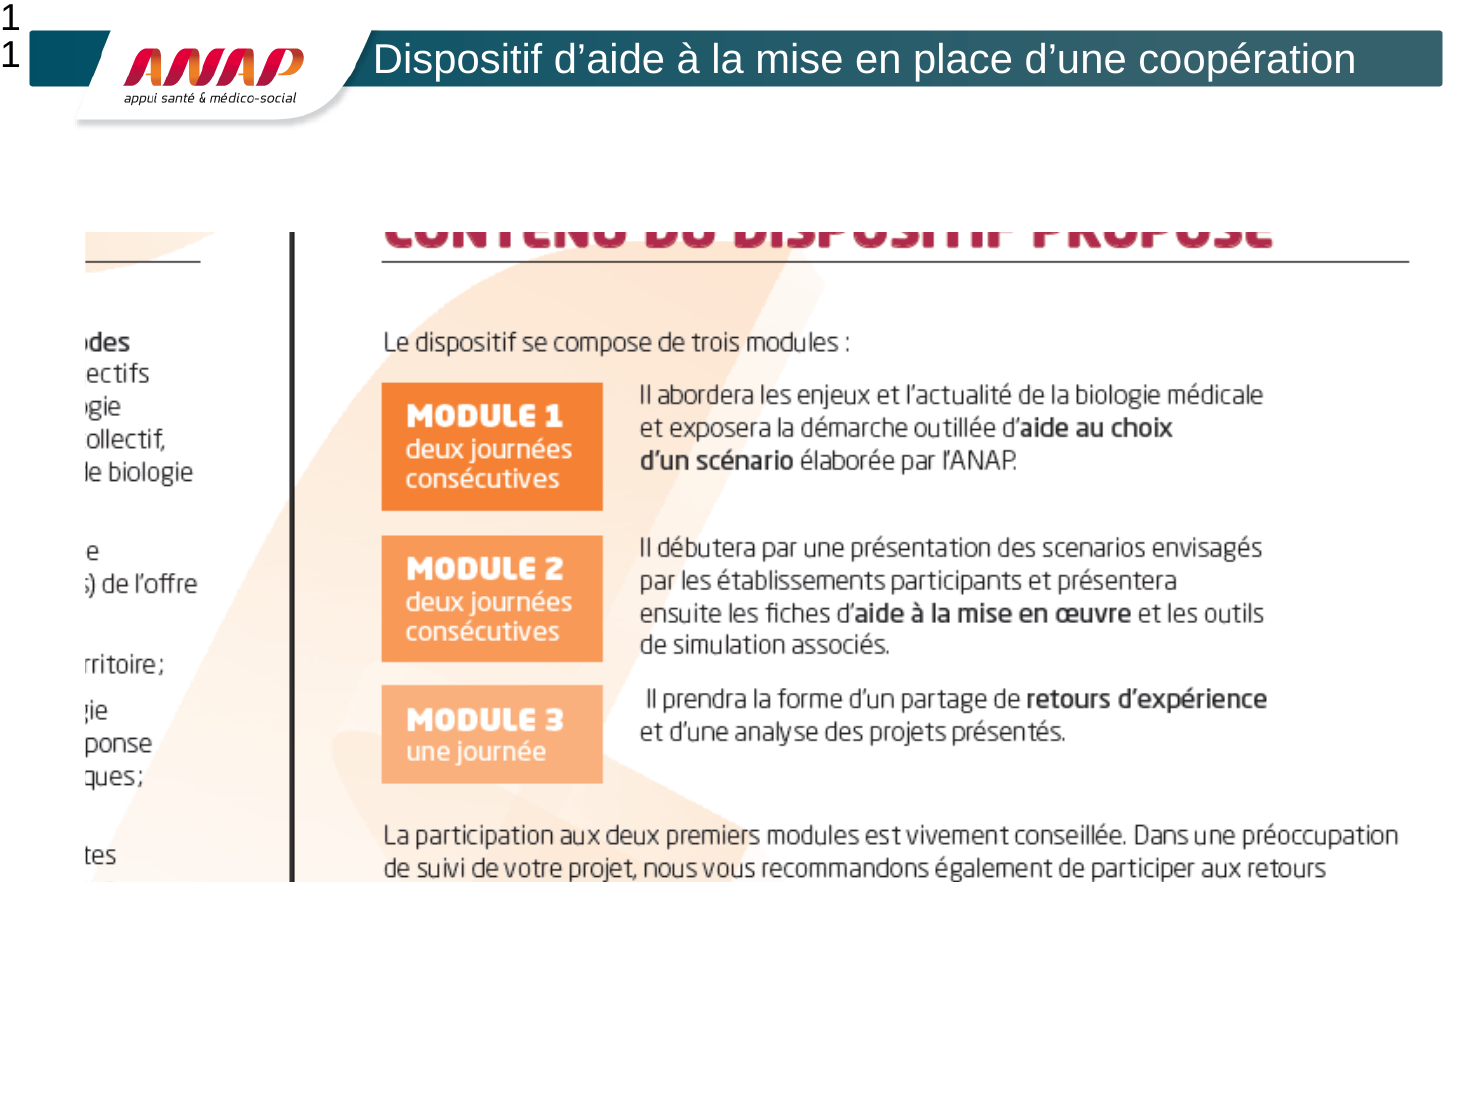

# Dispositif d’aide à la mise en place d’une coopération
Contenu du dispositif :
Ci après quelques exemples d’illustration de la démarche et outils qui seront présentés dans les modules 1 et 2